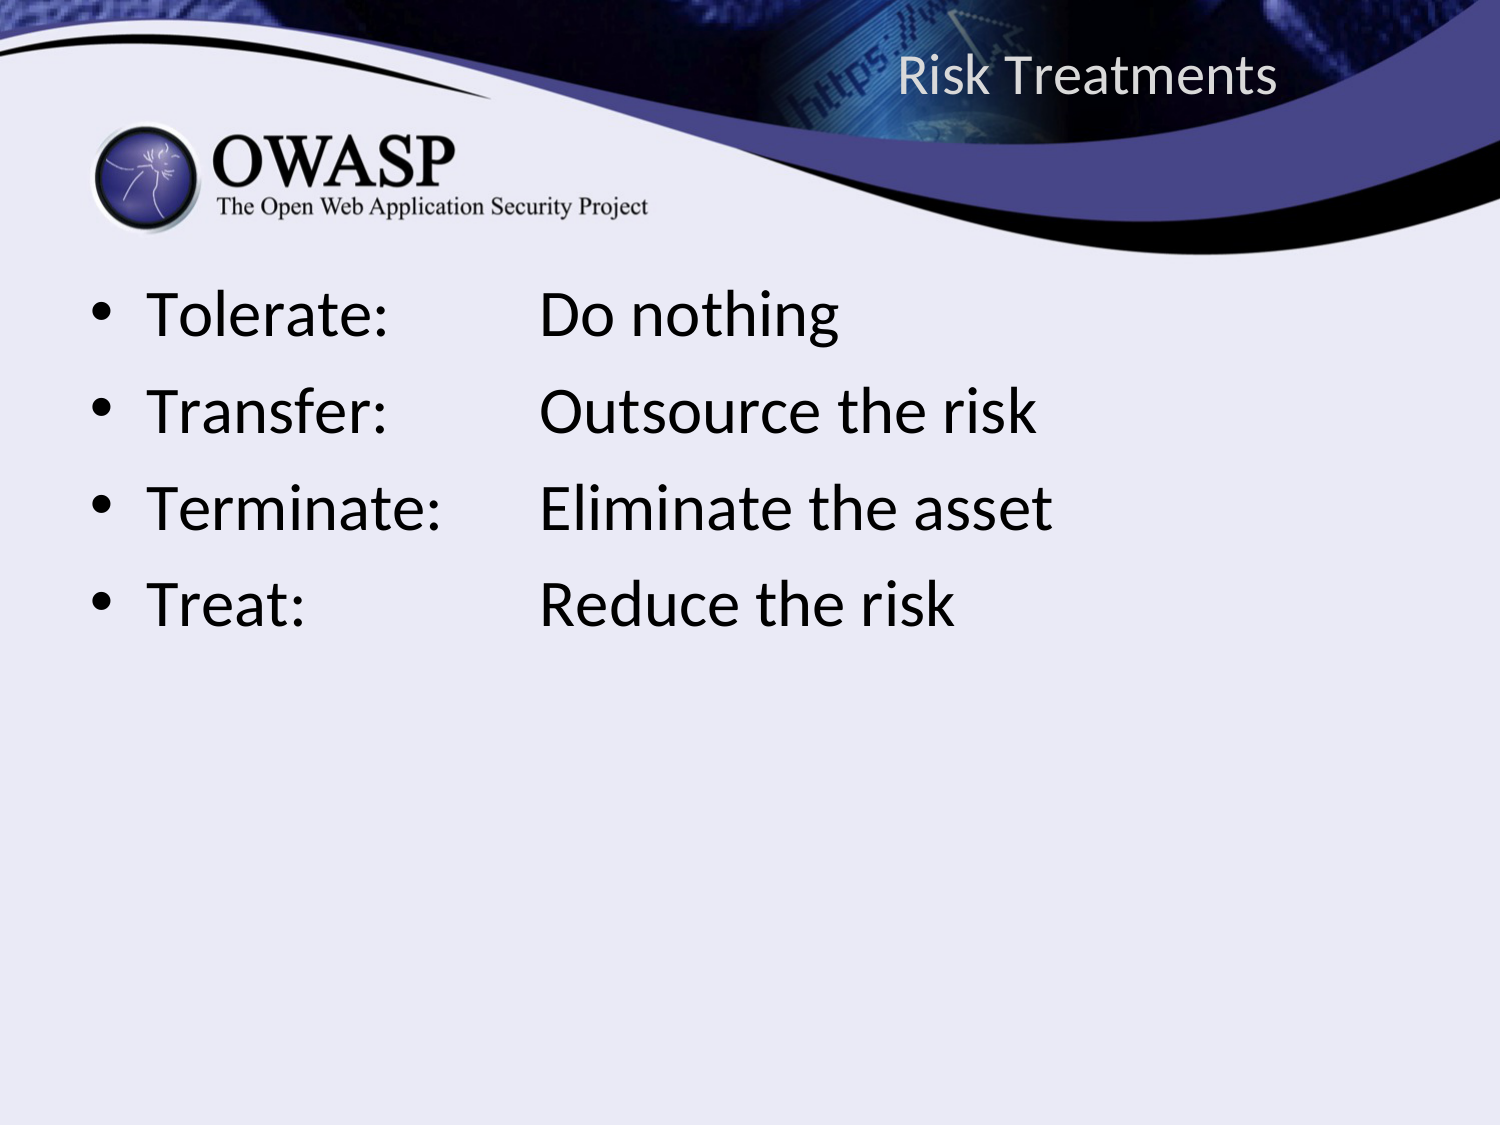

# Risk Treatments
Tolerate: 	Do nothing
Transfer: 	Outsource the risk
Terminate: 	Eliminate the asset
Treat: 		Reduce the risk